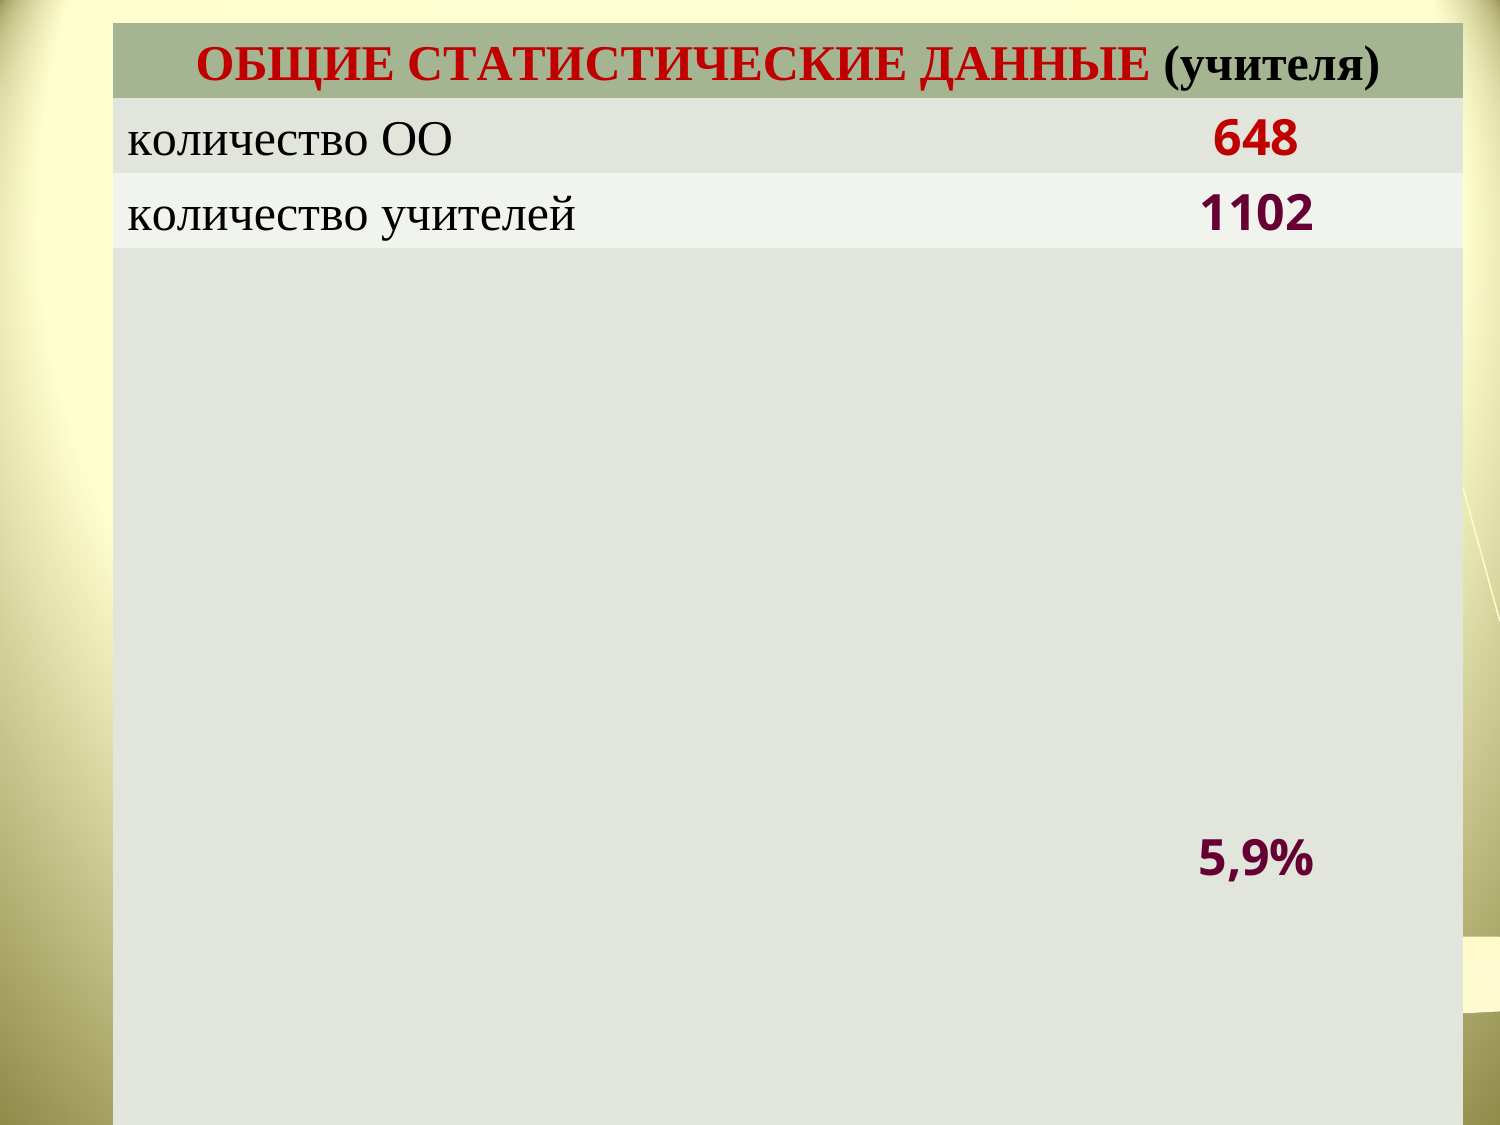

| ОБЩИЕ СТАТИСТИЧЕСКИЕ ДАННЫЕ (учителя) | |
| --- | --- |
| количество ОО | 648 |
| количество учителей | 1102 |
| ппедстаж менее 5 лет | 5,9% |
| ввысшая категория | 49% |
| І первая категория | 32% |
| нна соотв., без категории | 4% + 14% |
| ввозраст 50 лет и более | 66% |
| рработают с этими учащимися с 5 класса | 52% |
| рработают с этими учащимися с 9 класса | 16% |
| с опытом работы экспертом ОГЭ | 25% |
| с опытом работы экспертом ЕГЭ | 20% |